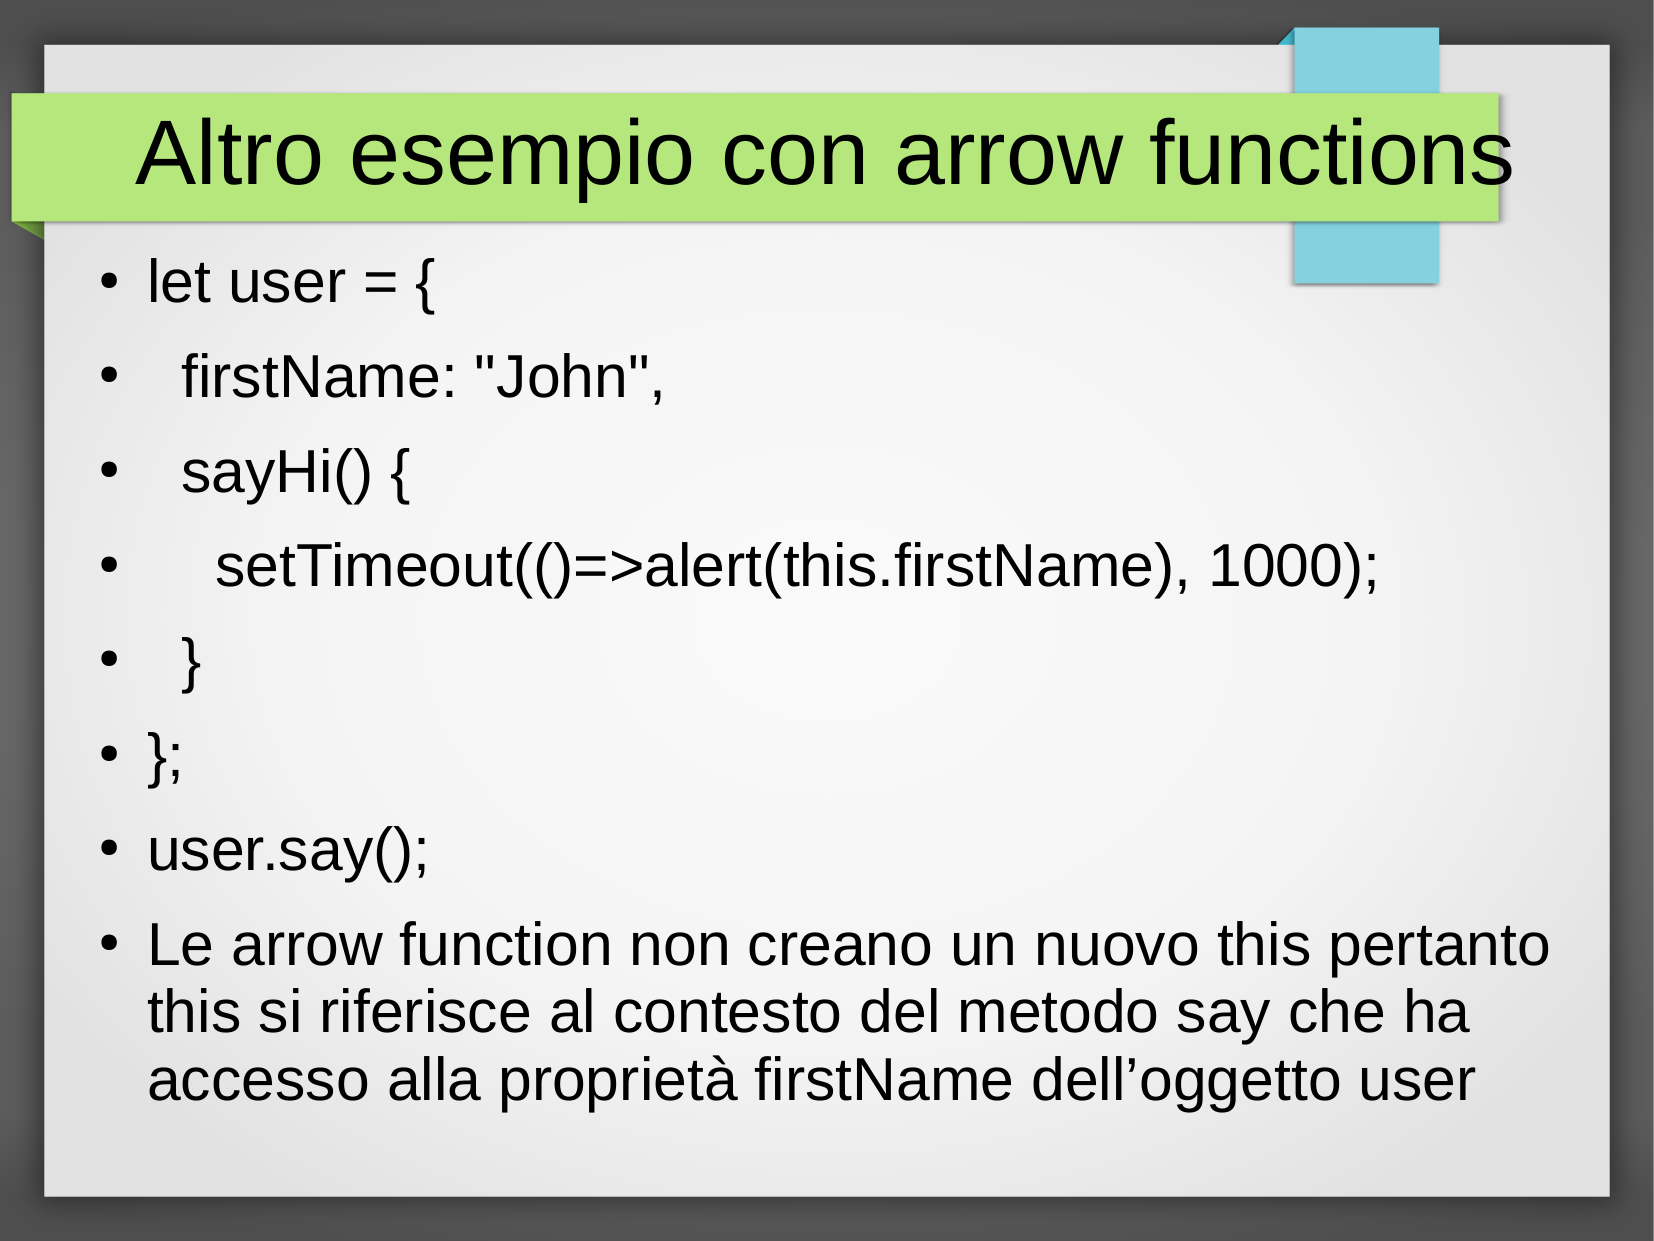

# Altro esempio con arrow functions
let user = {
 firstName: "John",
 sayHi() {
 setTimeout(()=>alert(this.firstName), 1000);
 }
};
user.say();
Le arrow function non creano un nuovo this pertanto this si riferisce al contesto del metodo say che ha accesso alla proprietà firstName dell’oggetto user